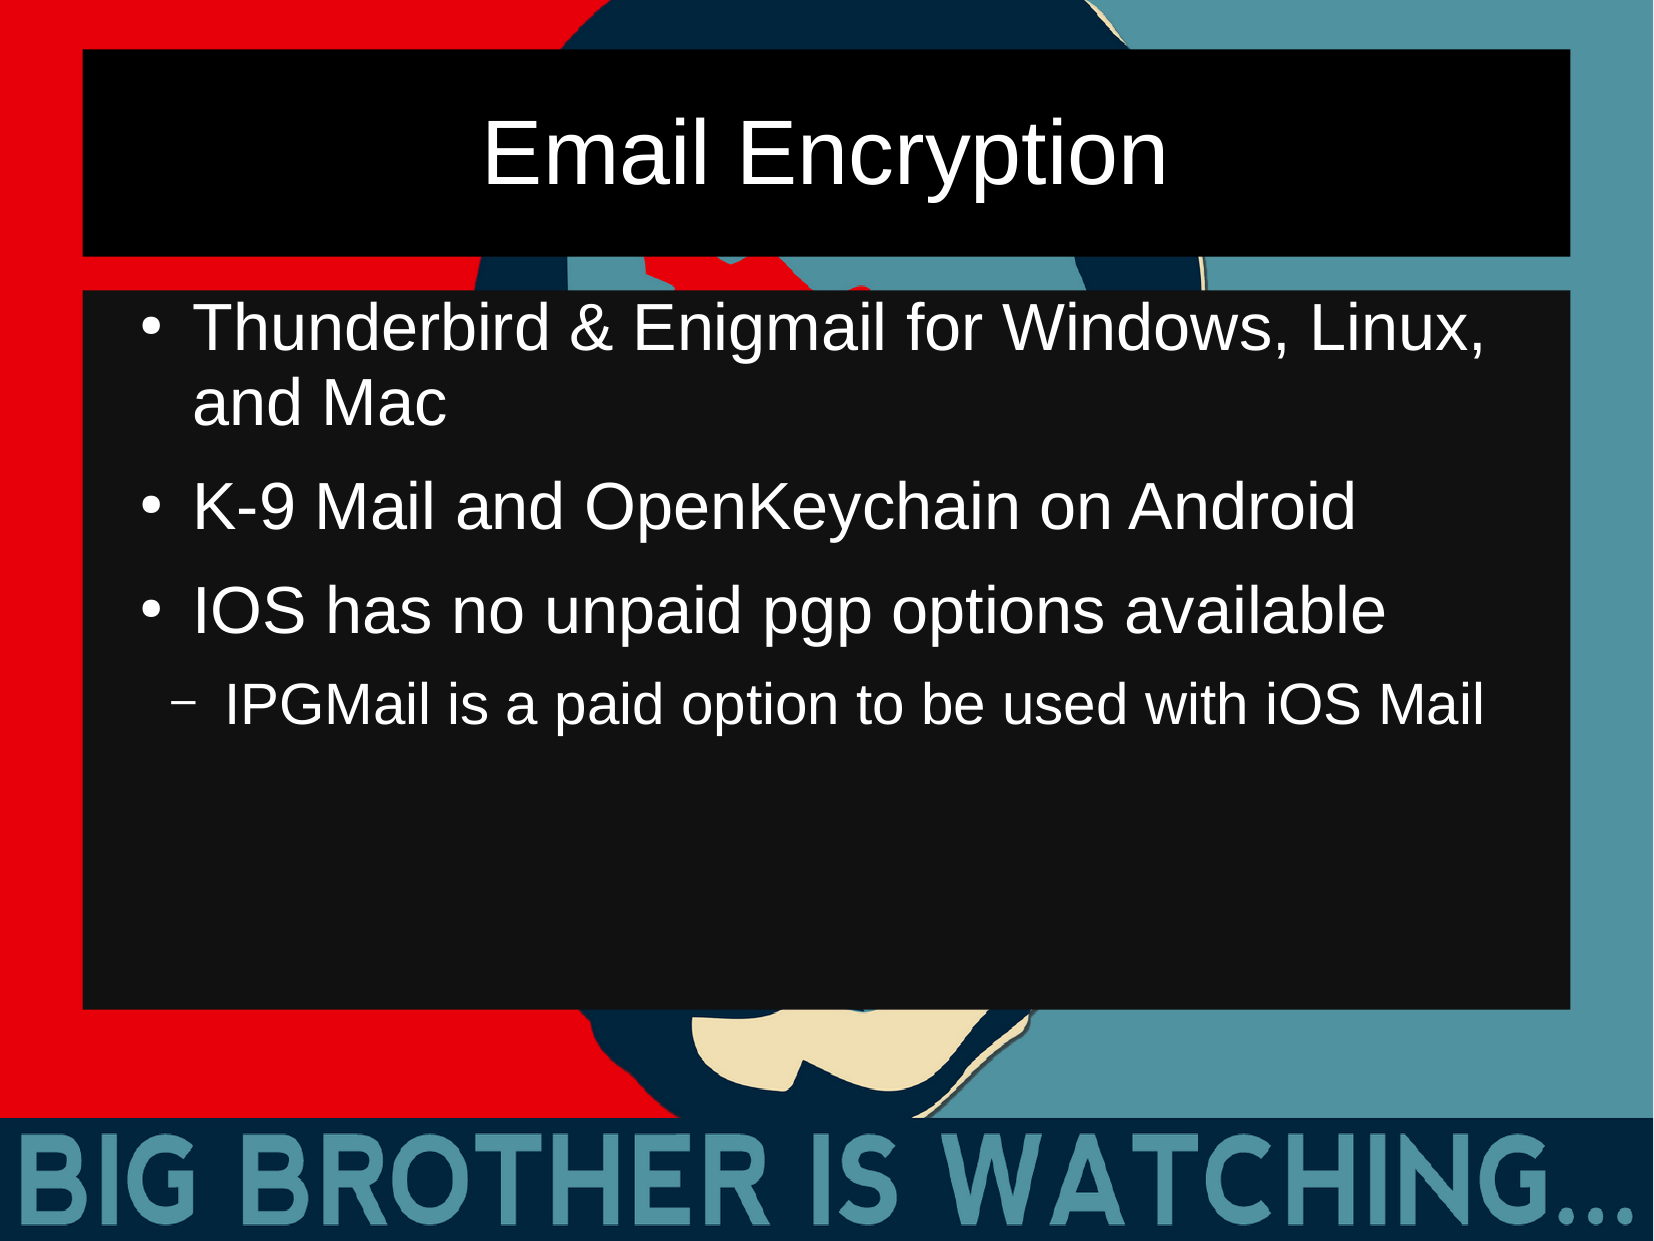

# Email Encryption
Thunderbird & Enigmail for Windows, Linux, and Mac
K-9 Mail and OpenKeychain on Android
IOS has no unpaid pgp options available
IPGMail is a paid option to be used with iOS Mail